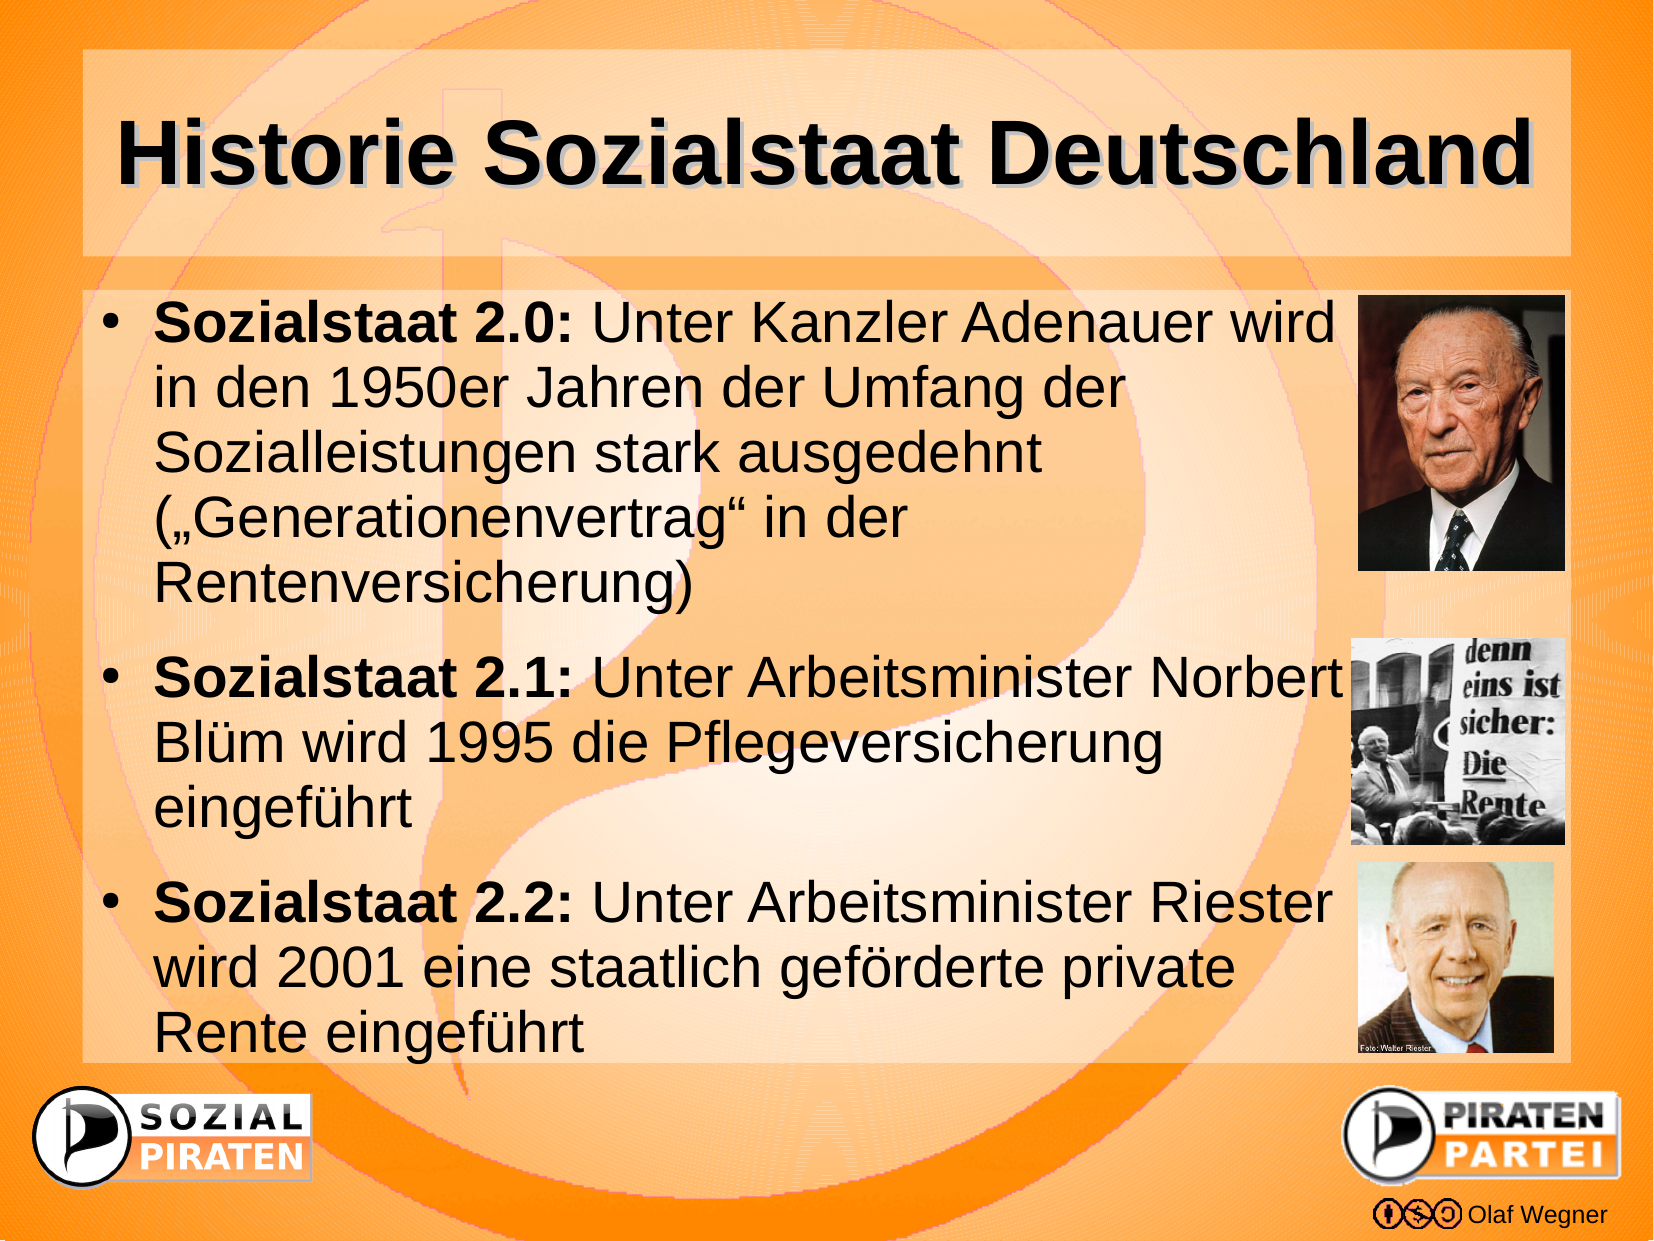

Historie Sozialstaat Deutschland
# Sozialstaat 2.0: Unter Kanzler Adenauer wird in den 1950er Jahren der Umfang der Sozialleistungen stark ausgedehnt („Generationenvertrag“ in der Rentenversicherung)
Sozialstaat 2.1: Unter Arbeitsminister Norbert Blüm wird 1995 die Pflegeversicherung eingeführt
Sozialstaat 2.2: Unter Arbeitsminister Riester wird 2001 eine staatlich geförderte private Rente eingeführt
Olaf Wegner